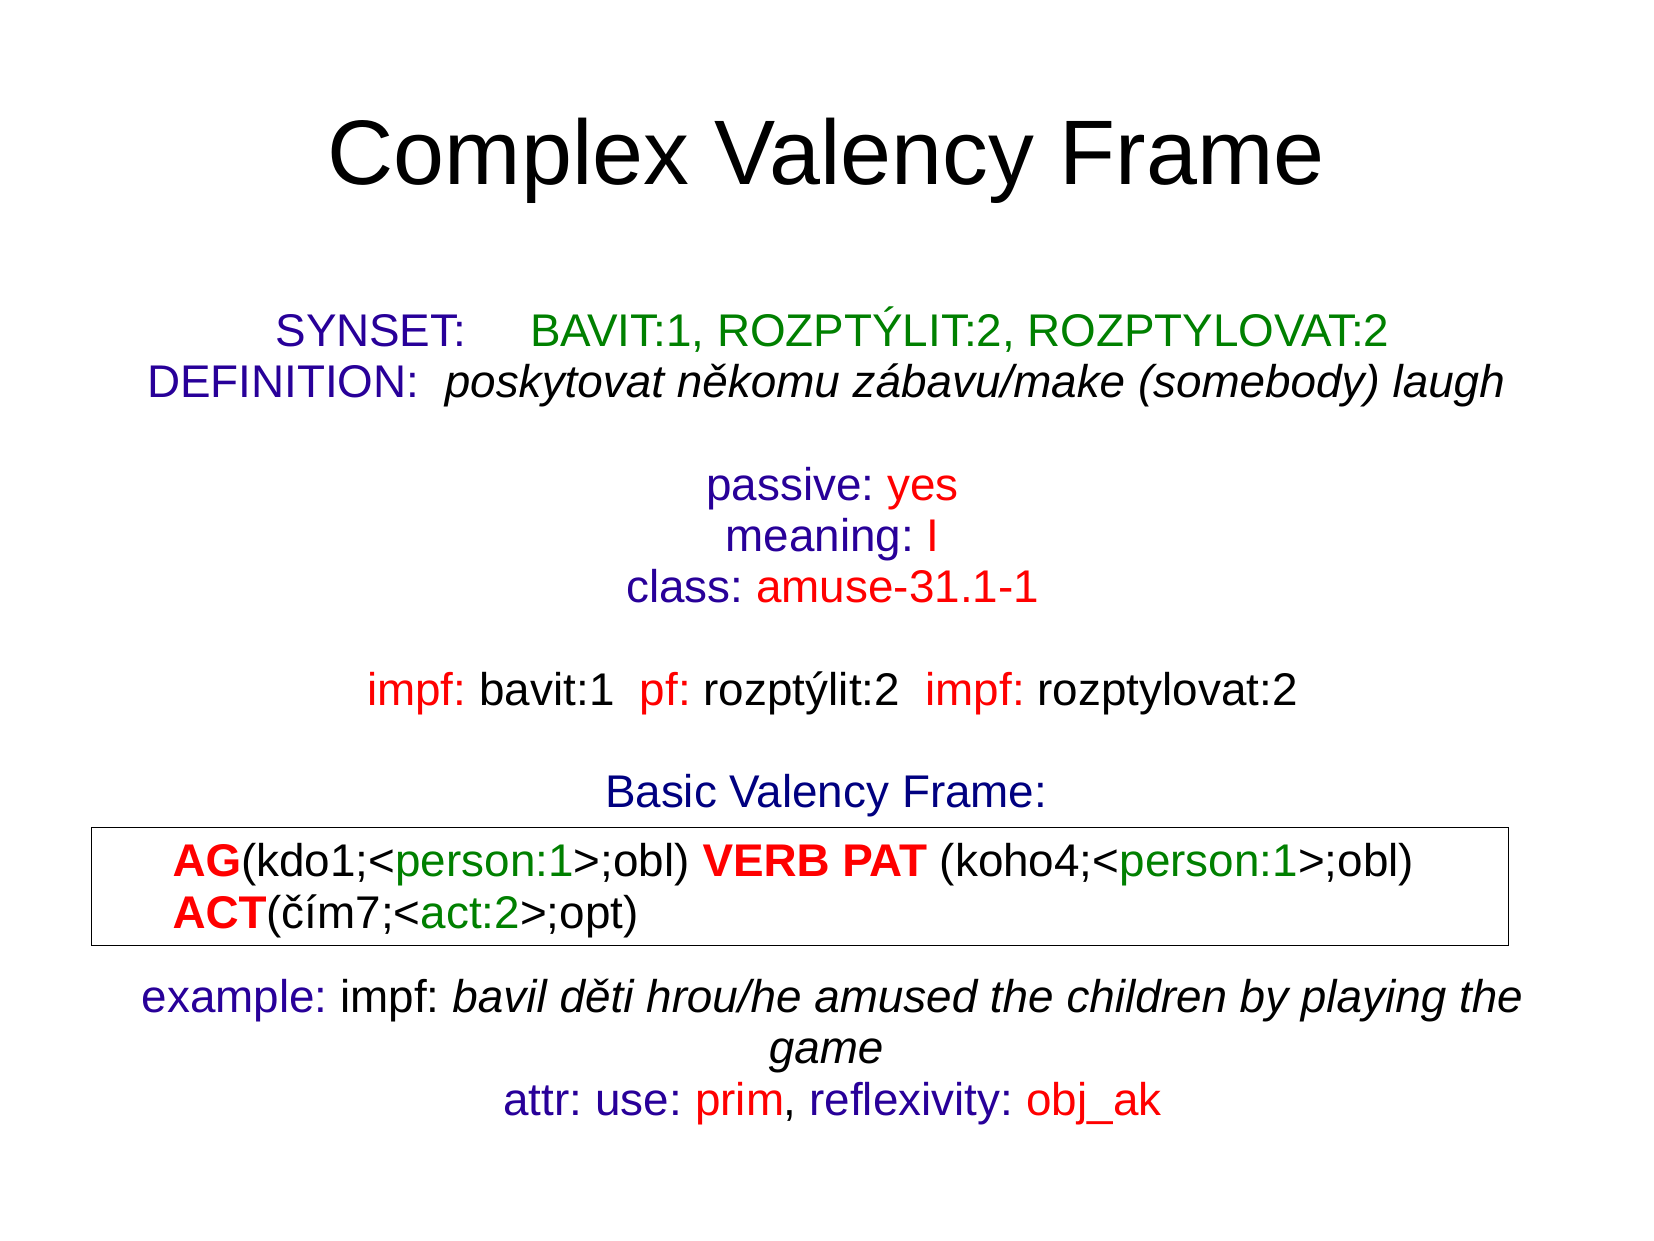

# Complex Valency Frame
SYNSET: BAVIT:1, ROZPTÝLIT:2, ROZPTYLOVAT:2
DEFINITION: poskytovat někomu zábavu/make (somebody) laugh
passive: yes
meaning: I
class: amuse-31.1-1
impf: bavit:1 pf: rozptýlit:2 impf: rozptylovat:2
Basic Valency Frame:
example: impf: bavil děti hrou/he amused the children by playing the game
attr: use: prim, reflexivity: obj_ak
AG(kdo1;<person:1>;obl) VERB PAT (koho4;<person:1>;obl)
ACT(čím7;<act:2>;opt)